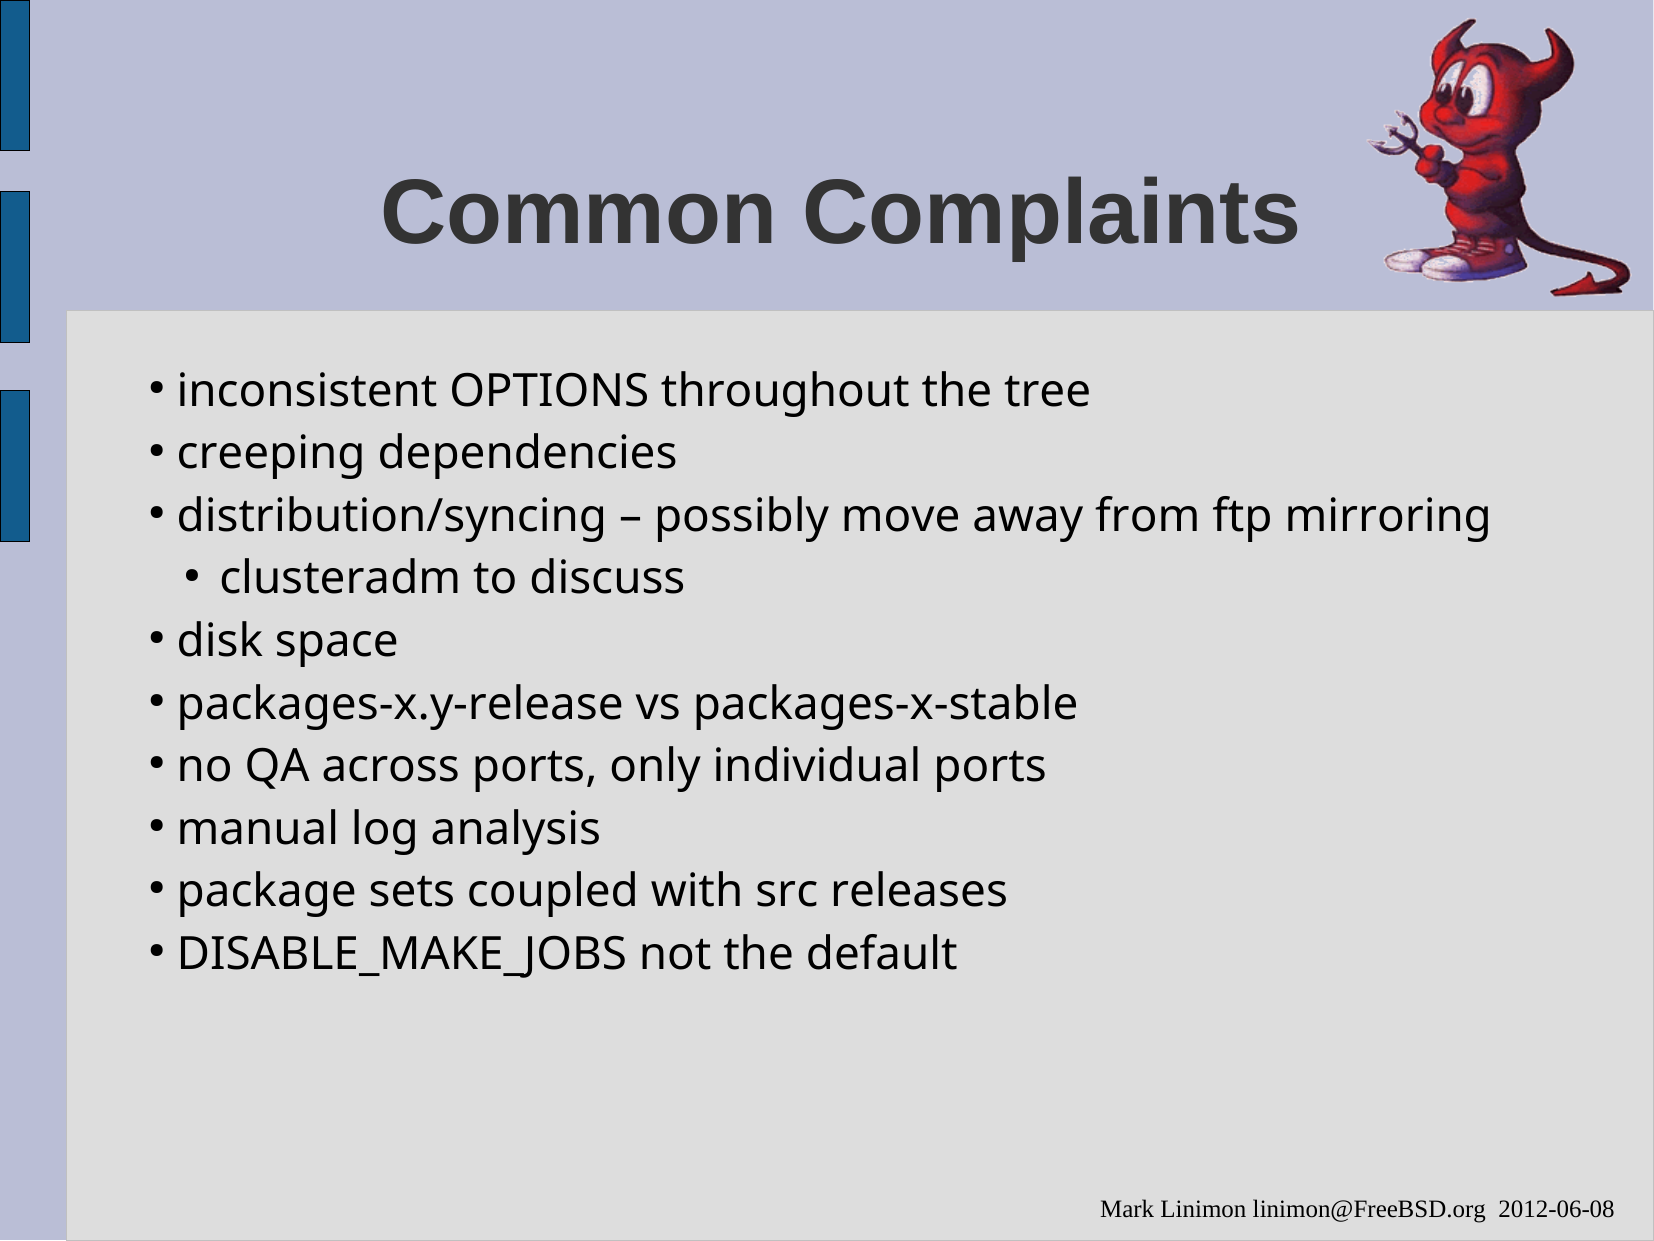

# Common Complaints
 inconsistent OPTIONS throughout the tree
 creeping dependencies
 distribution/syncing – possibly move away from ftp mirroring
clusteradm to discuss
 disk space
 packages-x.y-release vs packages-x-stable
 no QA across ports, only individual ports
 manual log analysis
 package sets coupled with src releases
 DISABLE_MAKE_JOBS not the default
Mark Linimon linimon@FreeBSD.org 2012-06-08